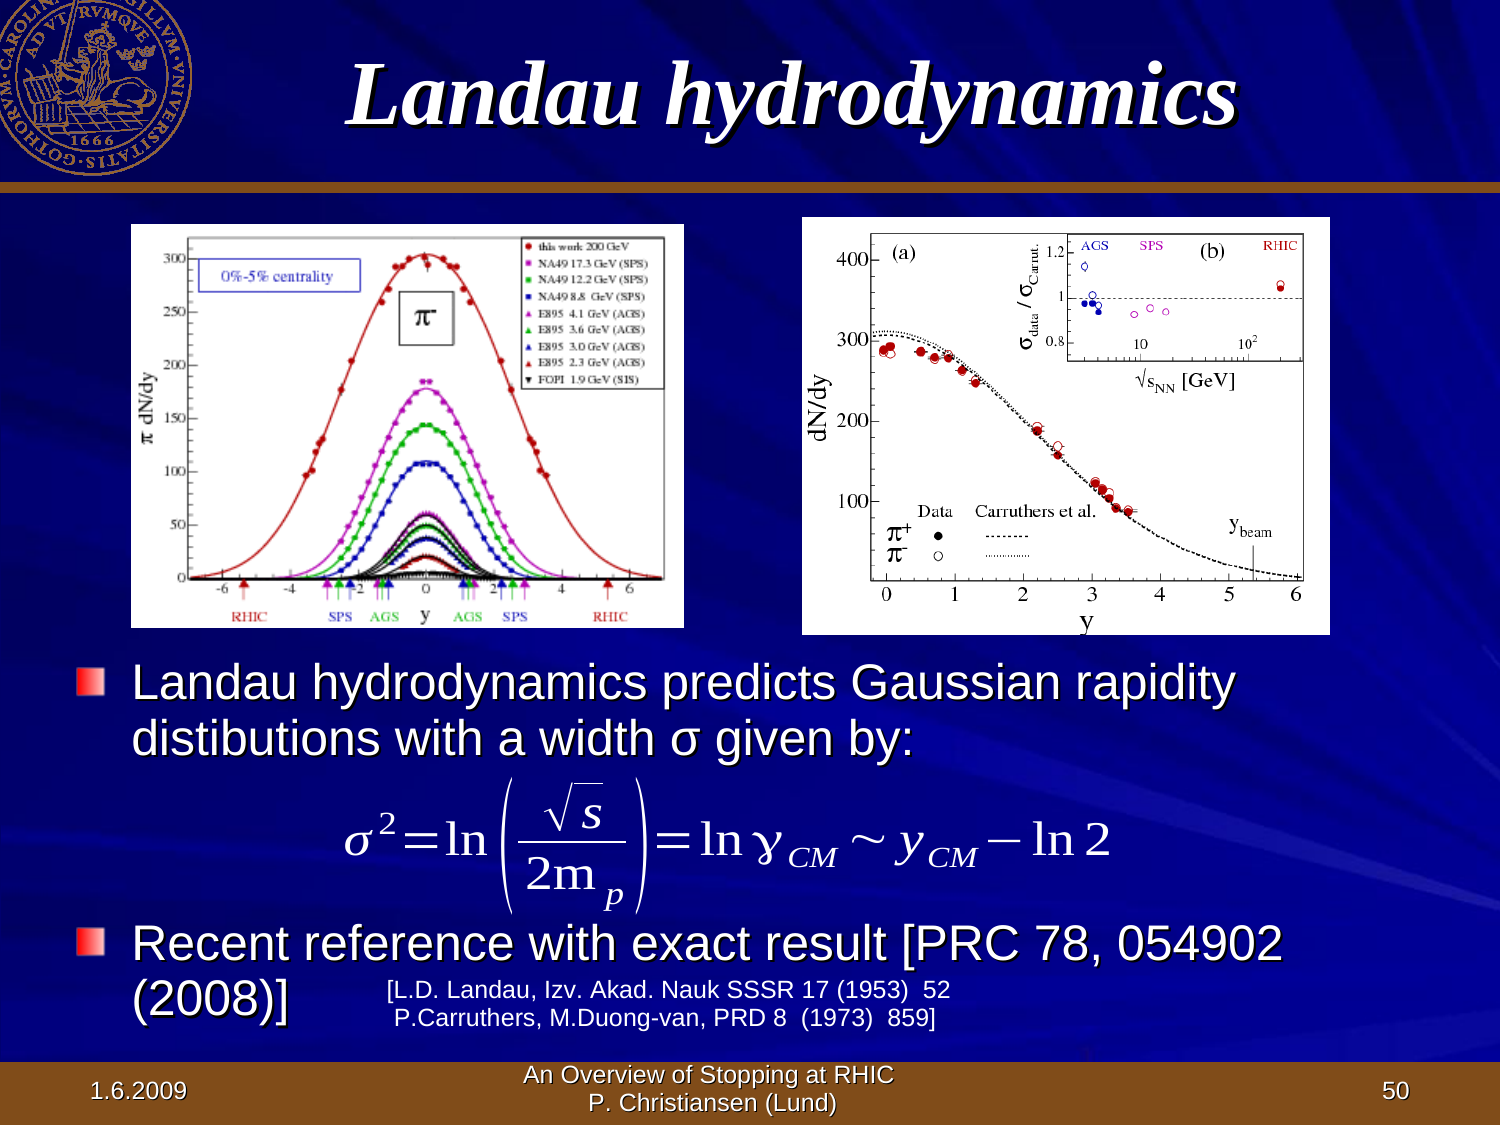

# Landau hydrodynamics
Landau hydrodynamics predicts Gaussian rapidity distibutions with a width σ given by:
Recent reference with exact result [PRC 78, 054902 (2008)]
[L.D. Landau, Izv. Akad. Nauk SSSR 17 (1953) 52
 P.Carruthers, M.Duong-van, PRD 8 (1973) 859]
50